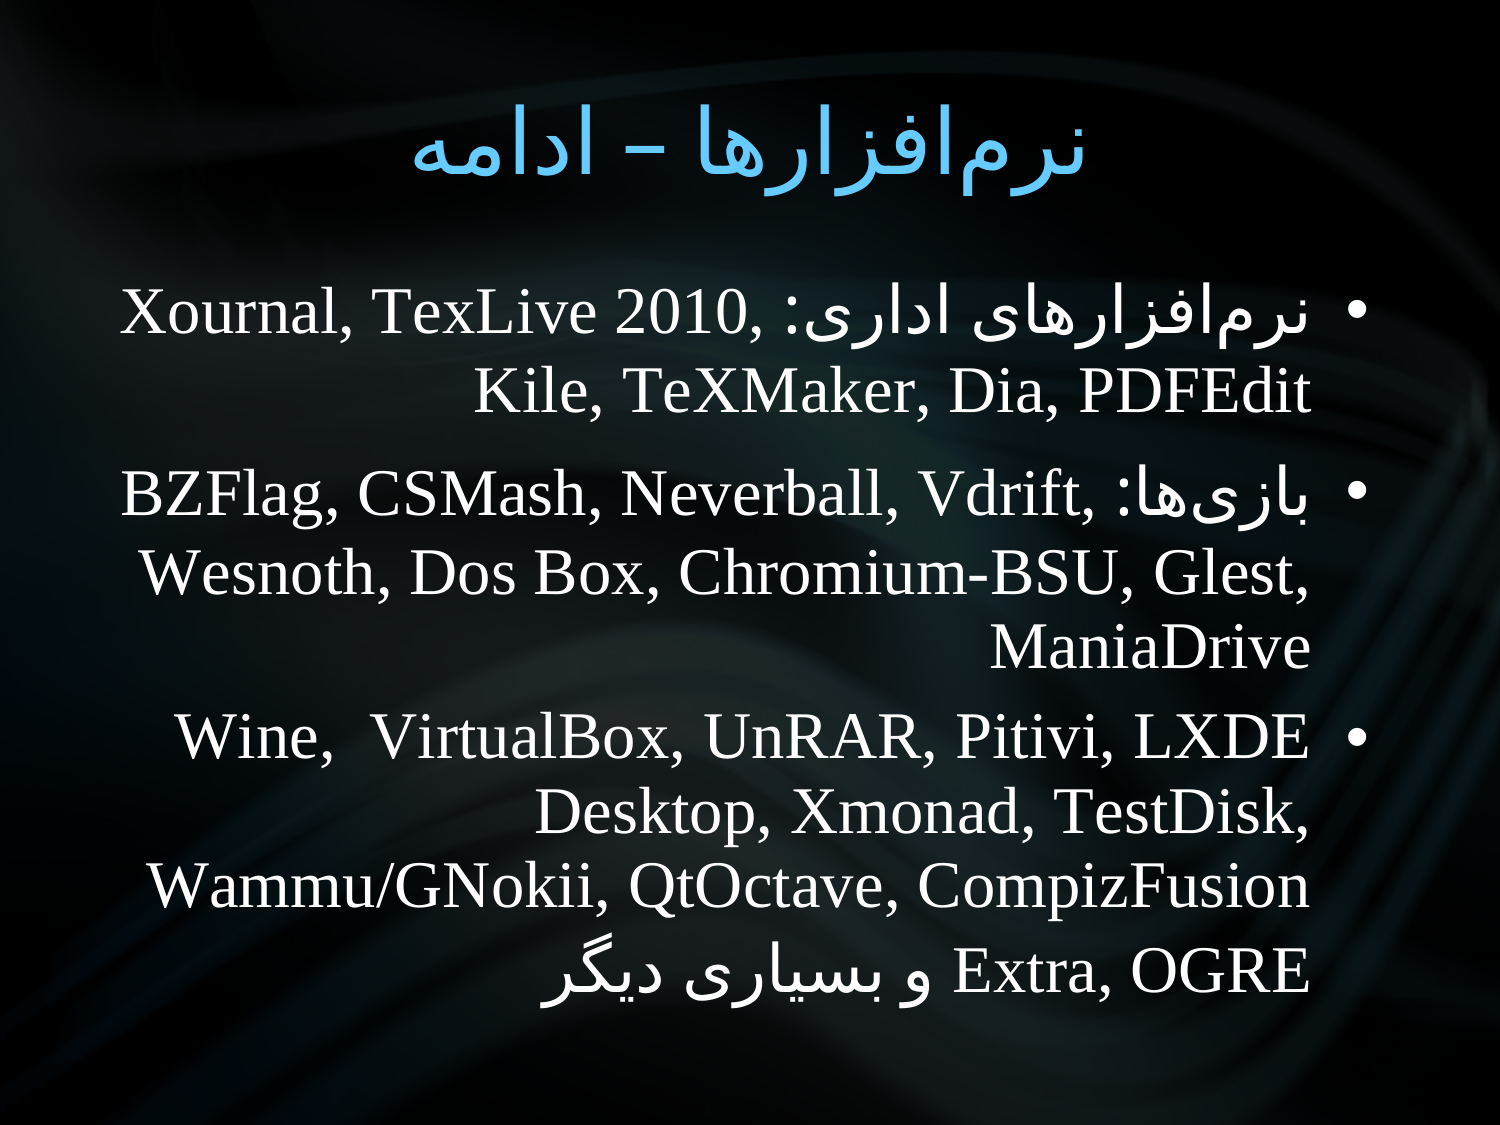

# نرم‌افزارها – ادامه
نرم‌افزارهای اداری: Xournal, TexLive 2010, Kile, TeXMaker, Dia, PDFEdit
بازی‌ها: BZFlag, CSMash, Neverball, Vdrift, Wesnoth, Dos Box, Chromium-BSU, Glest, ManiaDrive
Wine, VirtualBox, UnRAR, Pitivi, LXDE Desktop, Xmonad, TestDisk, Wammu/GNokii, QtOctave, CompizFusion Extra, OGRE و بسیاری دیگر